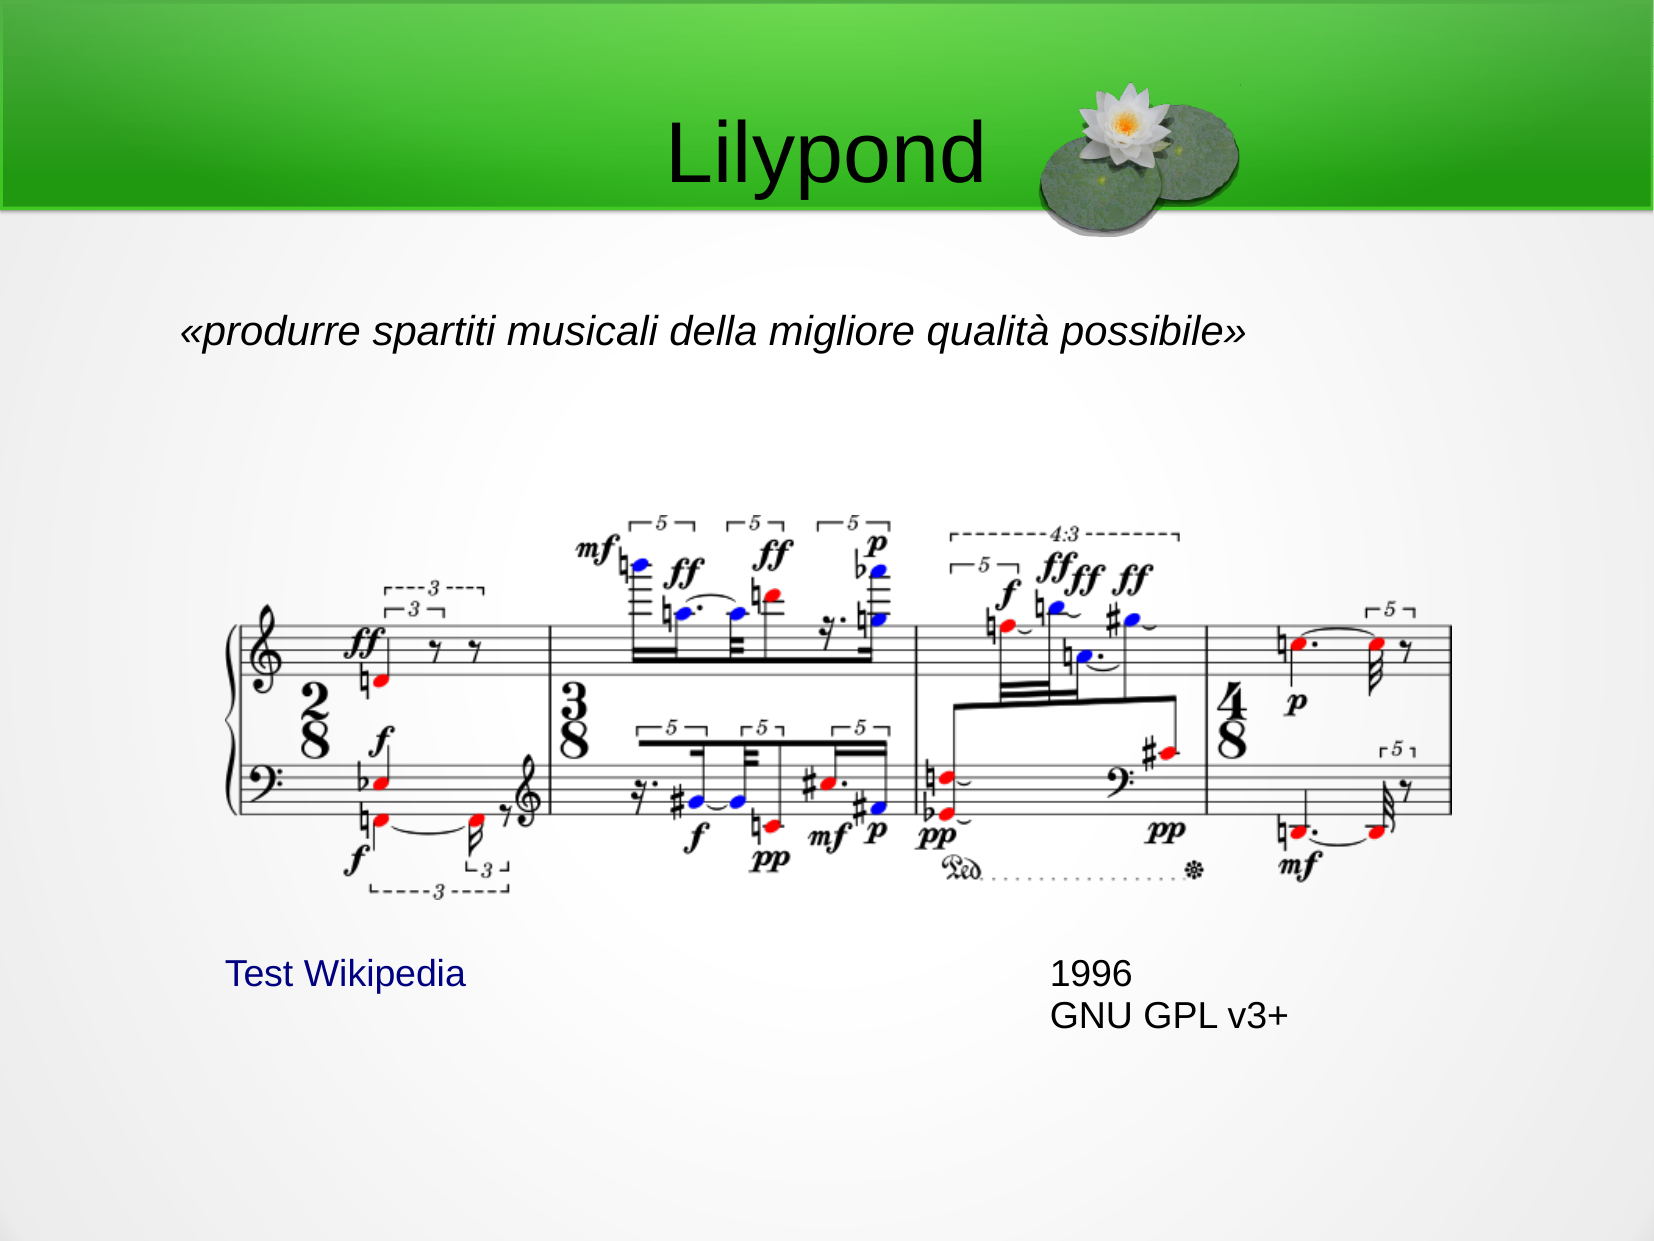

# Lilypond
«produrre spartiti musicali della migliore qualità possibile»
Test Wikipedia
1996
GNU GPL v3+